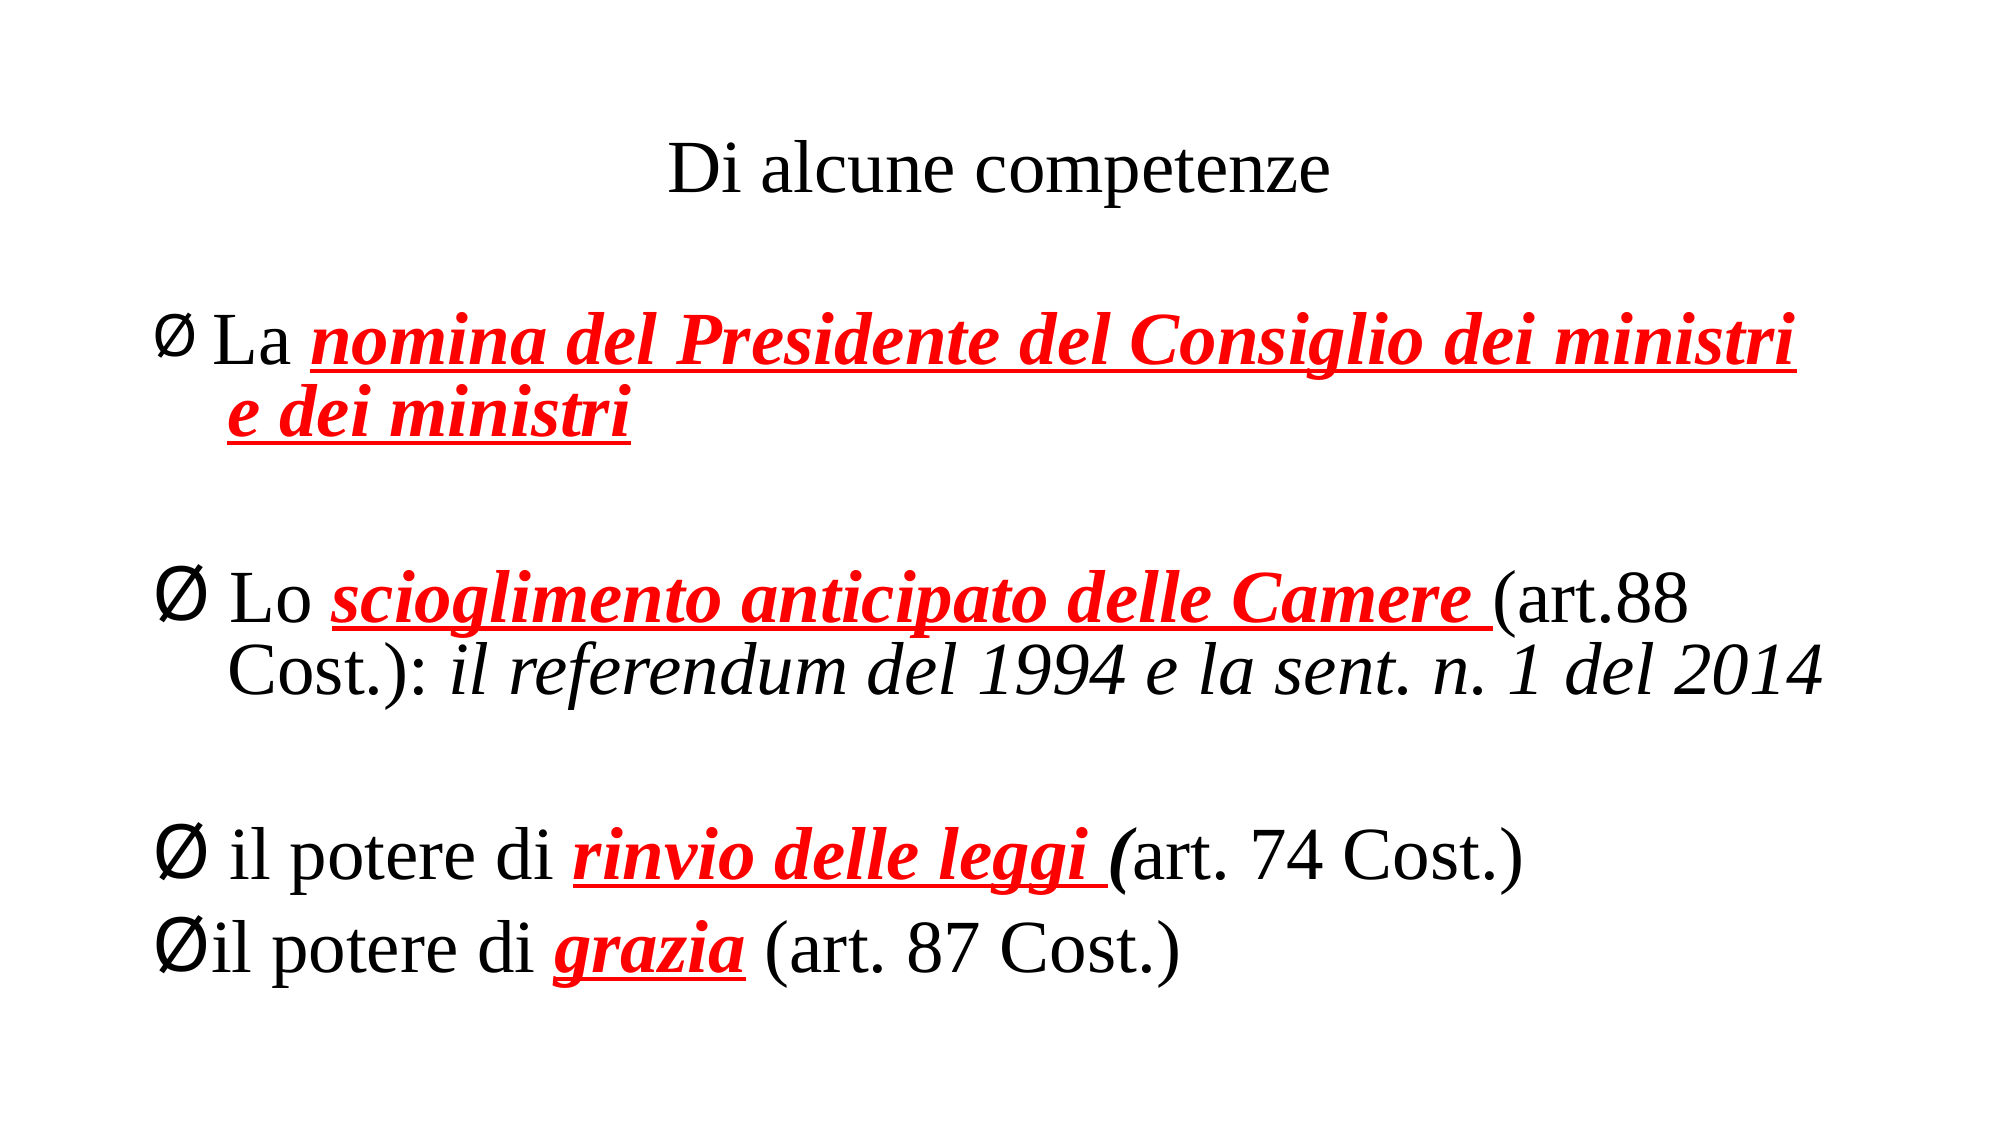

# Di alcune competenze
 La nomina del Presidente del Consiglio dei ministri e dei ministri
 Lo scioglimento anticipato delle Camere (art.88 Cost.): il referendum del 1994 e la sent. n. 1 del 2014
 il potere di rinvio delle leggi (art. 74 Cost.)
il potere di grazia (art. 87 Cost.)